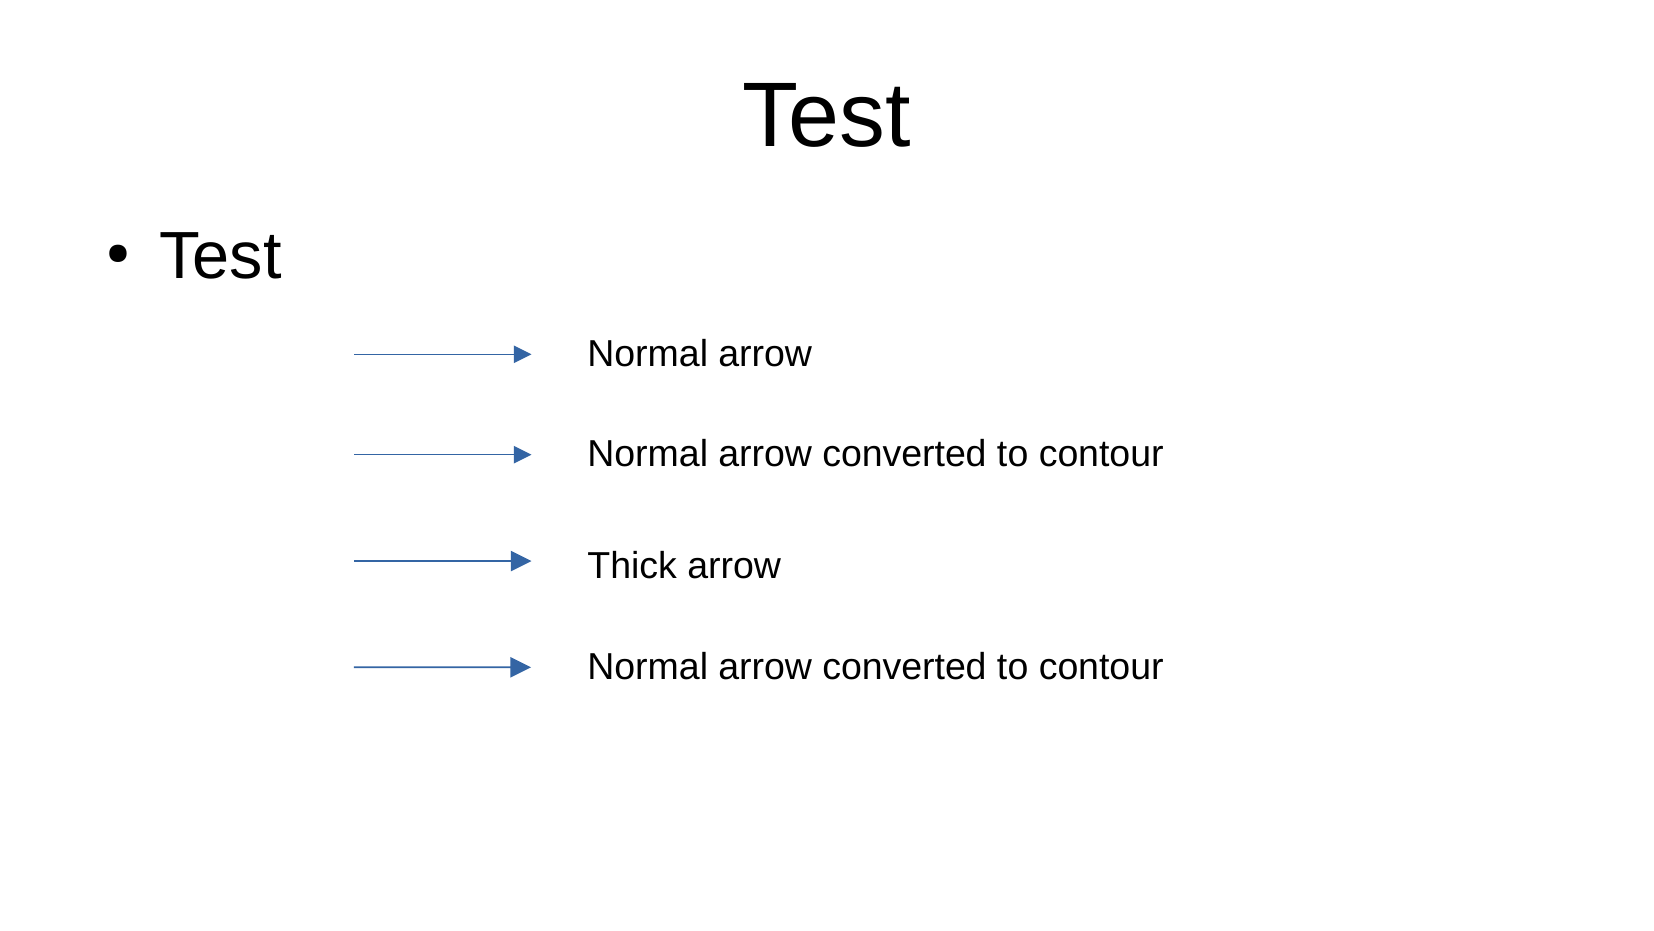

# Test
Test
Normal arrow
Normal arrow converted to contour
Thick arrow
Normal arrow converted to contour